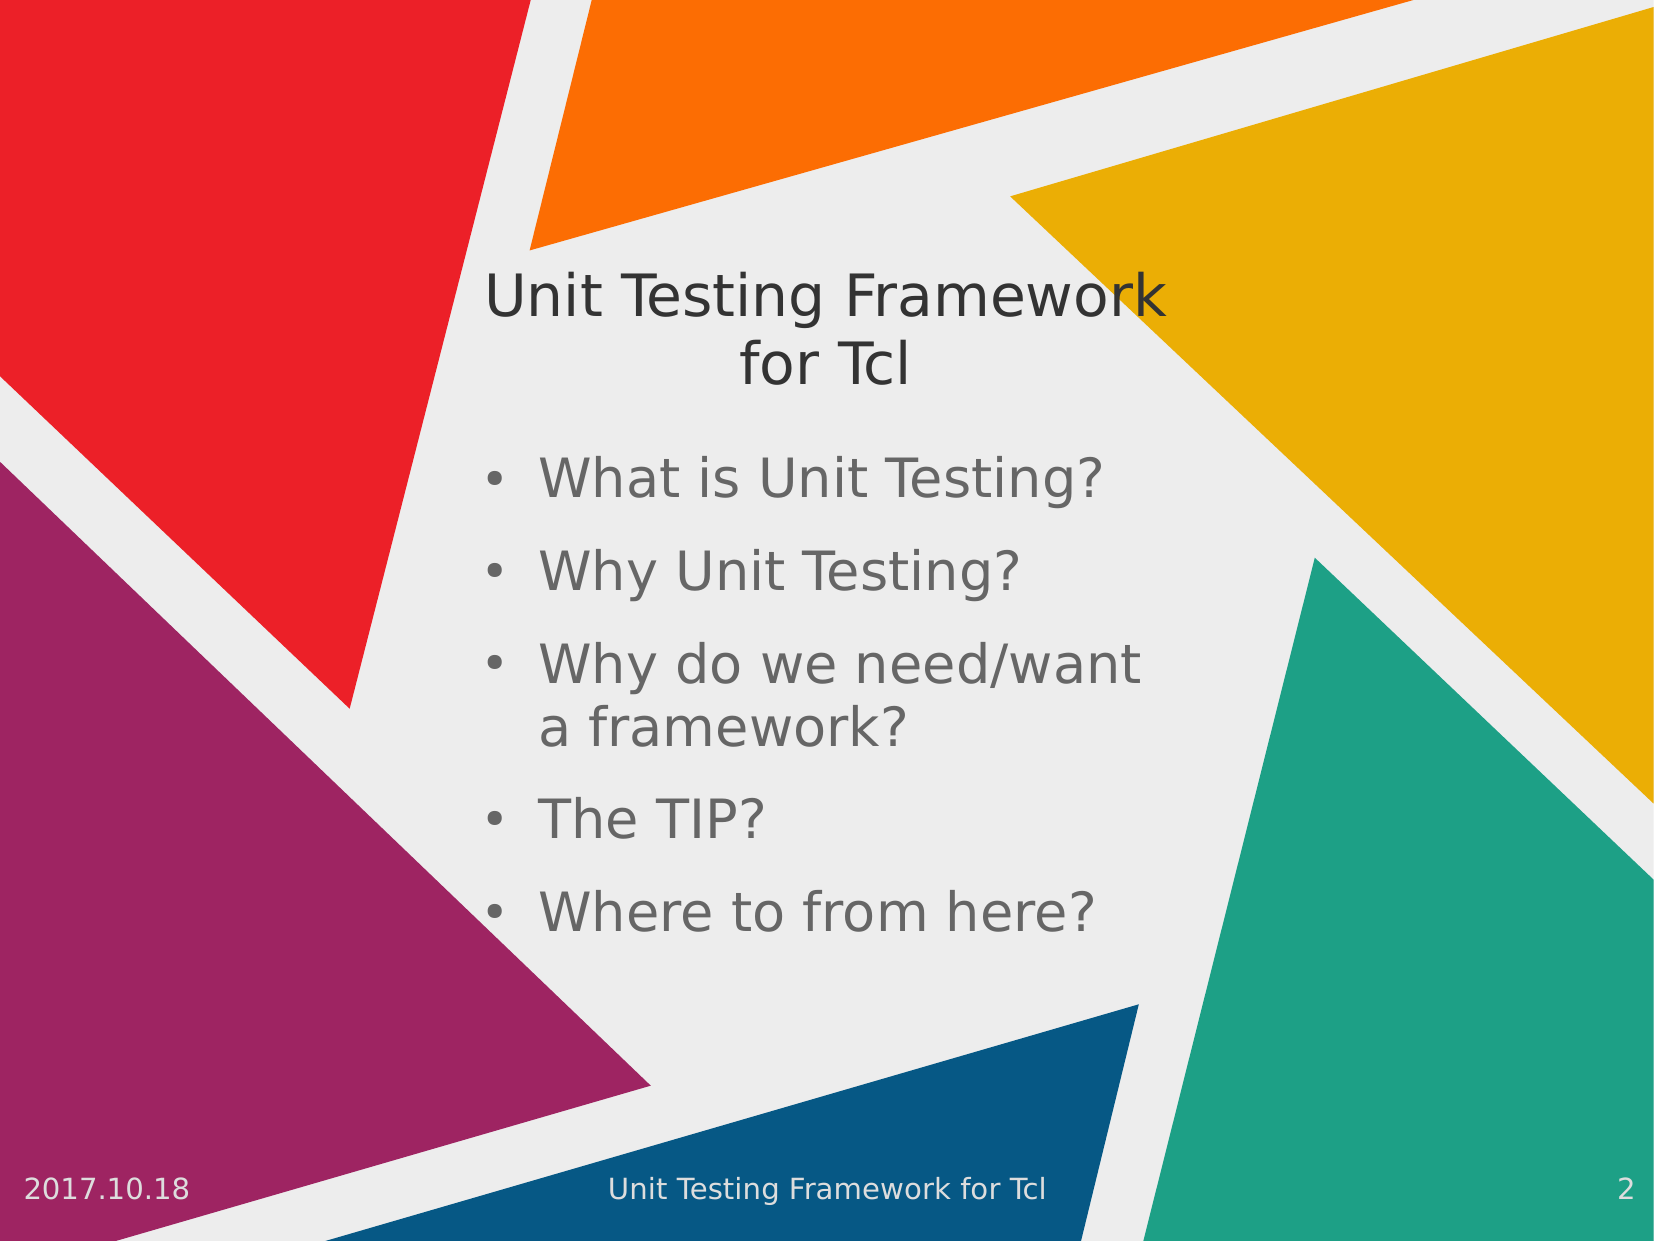

# Unit Testing Framework for Tcl
What is Unit Testing?
Why Unit Testing?
Why do we need/want a framework?
The TIP?
Where to from here?
2017.10.18
Unit Testing Framework for Tcl
2